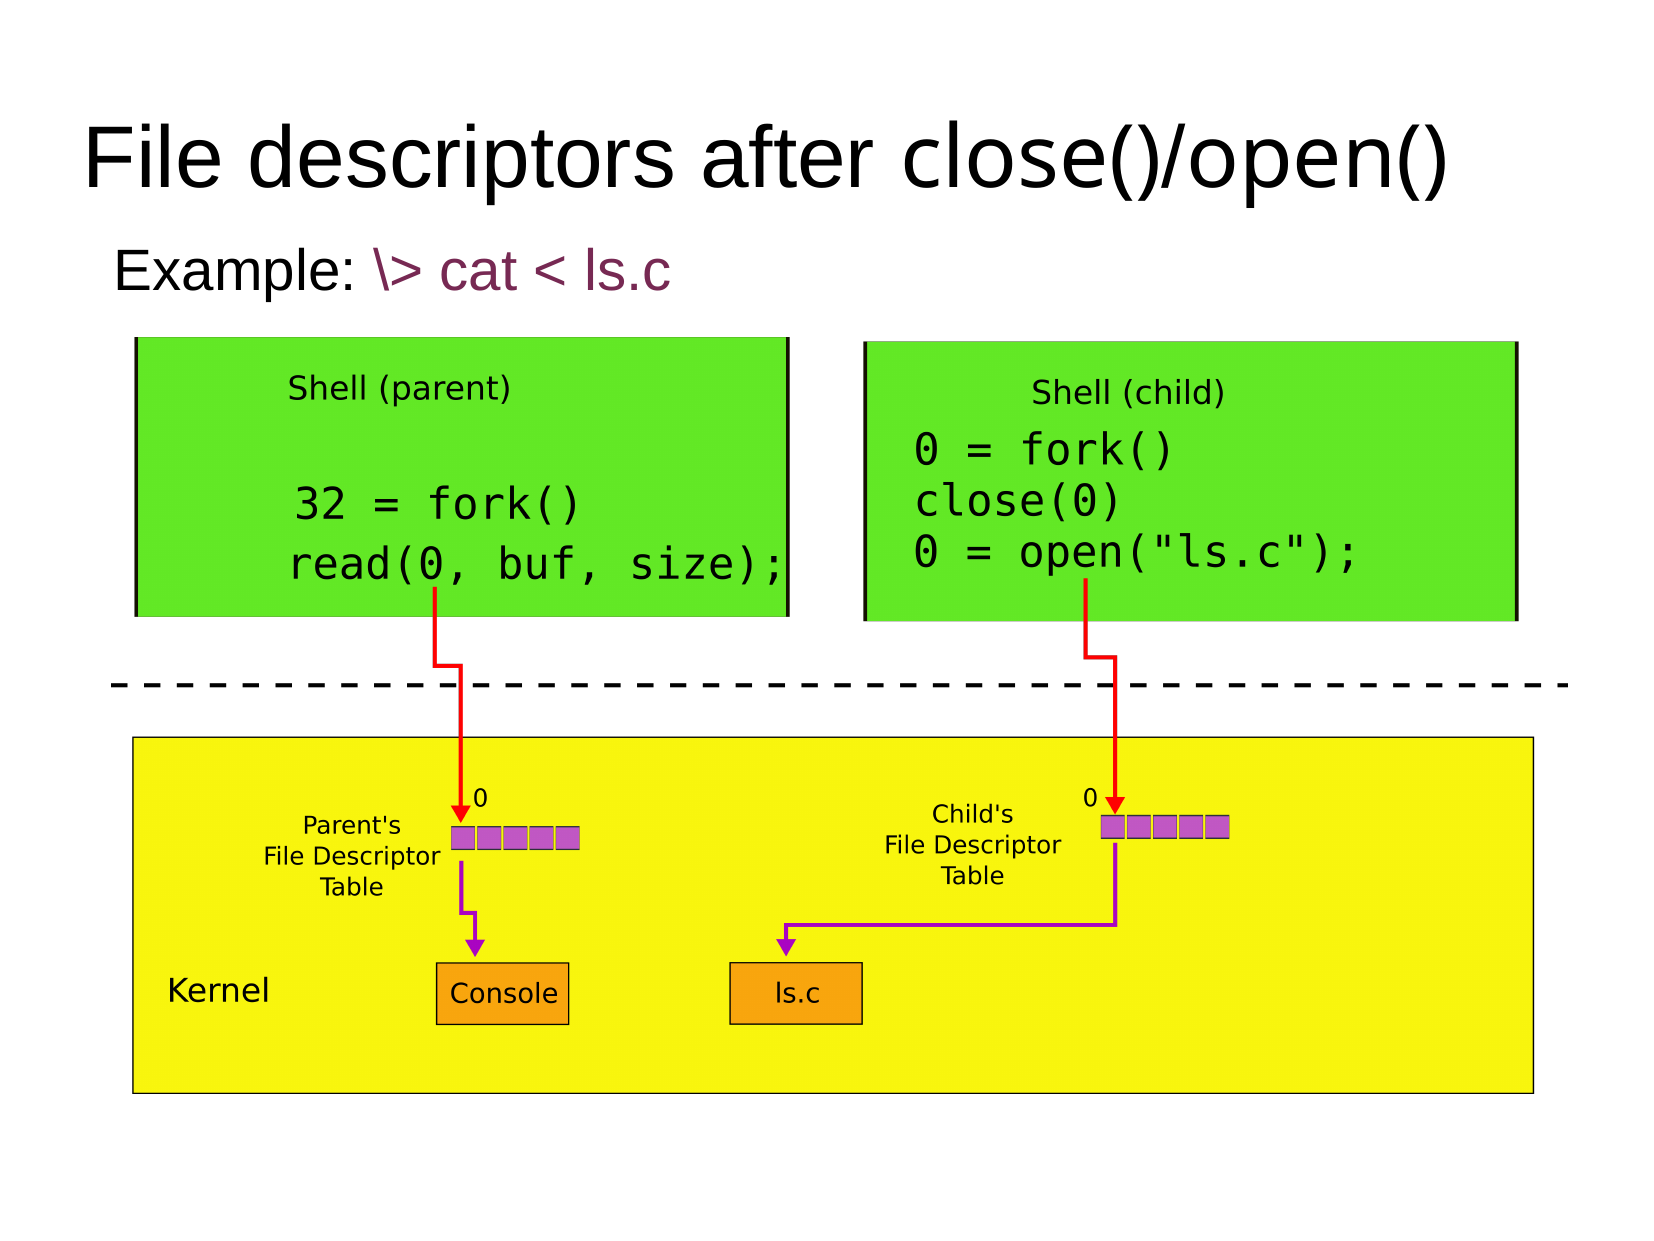

# File descriptors after close()/open()
Example: \> cat < ls.c